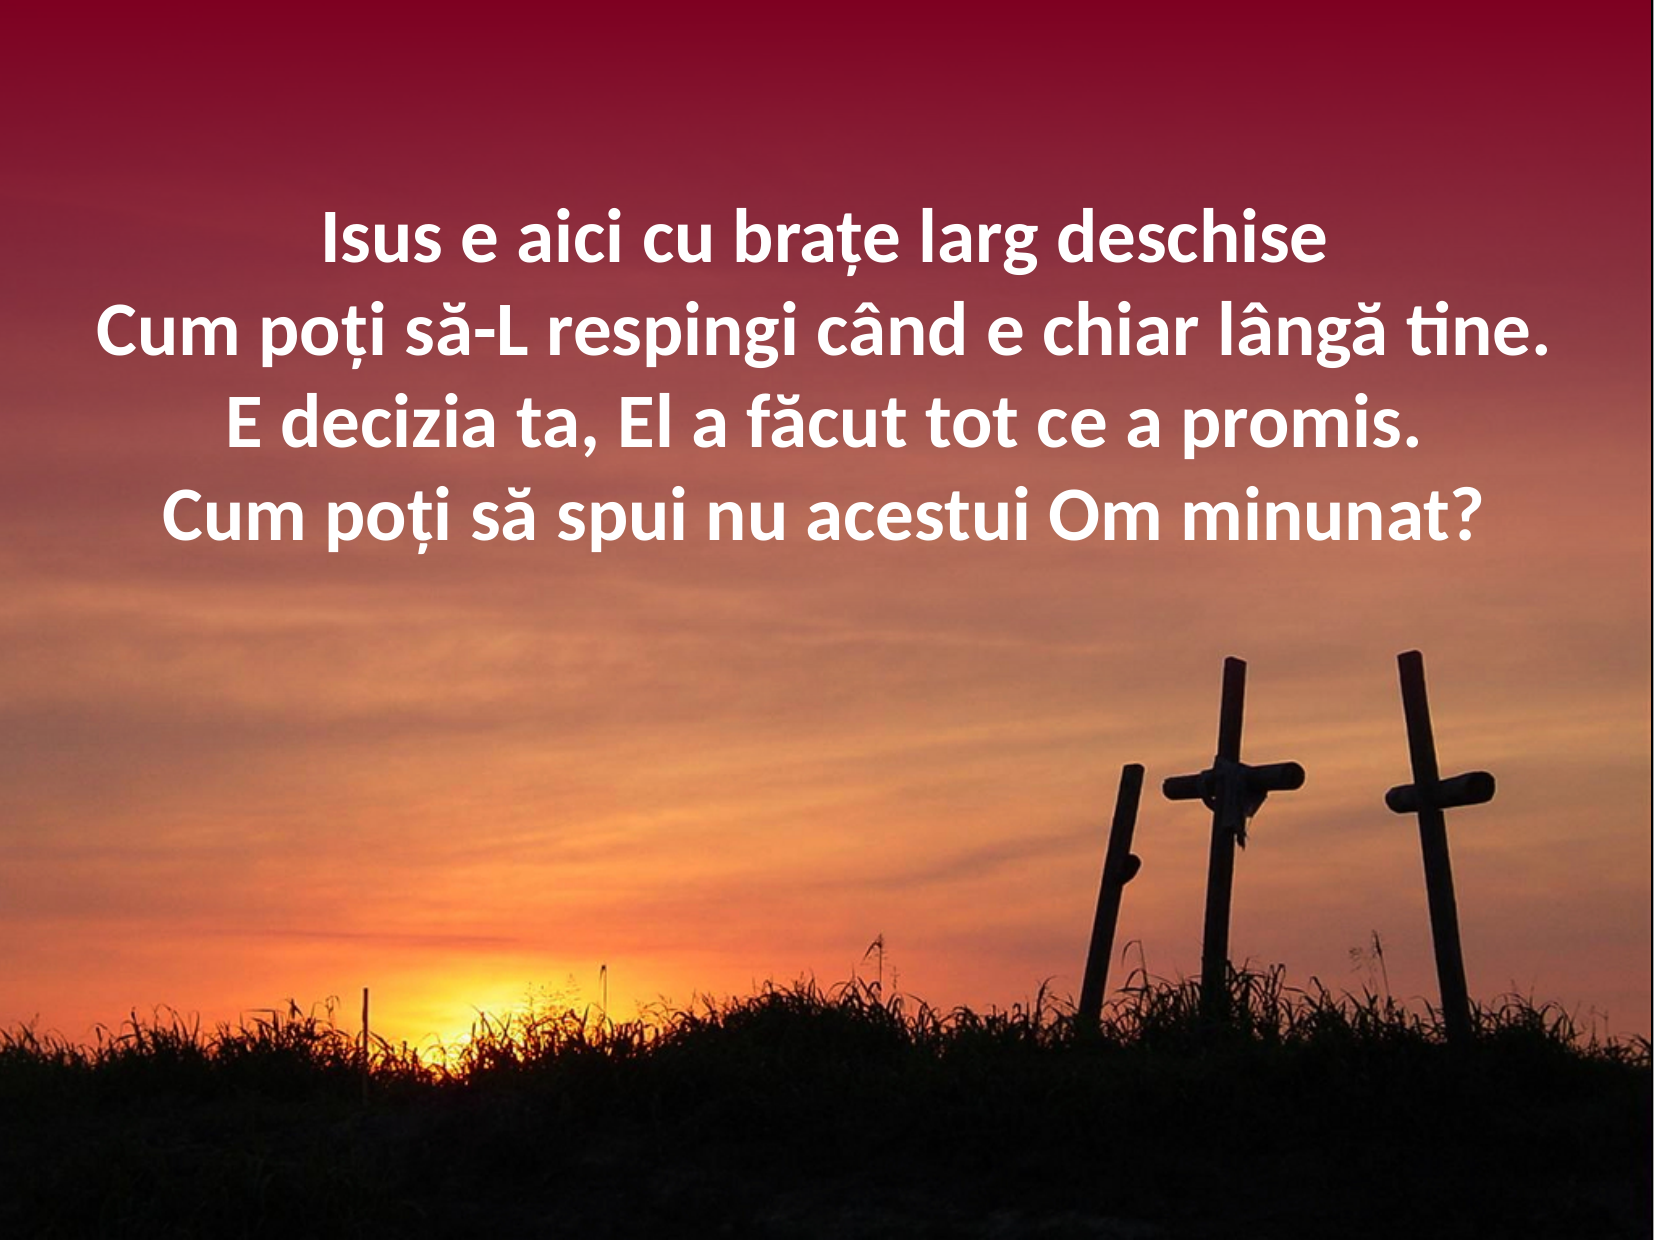

Isus e aici cu braţe larg deschise
Cum poţi să-L respingi când e chiar lângă tine.
E decizia ta, El a făcut tot ce a promis.
Cum poţi să spui nu acestui Om minunat?